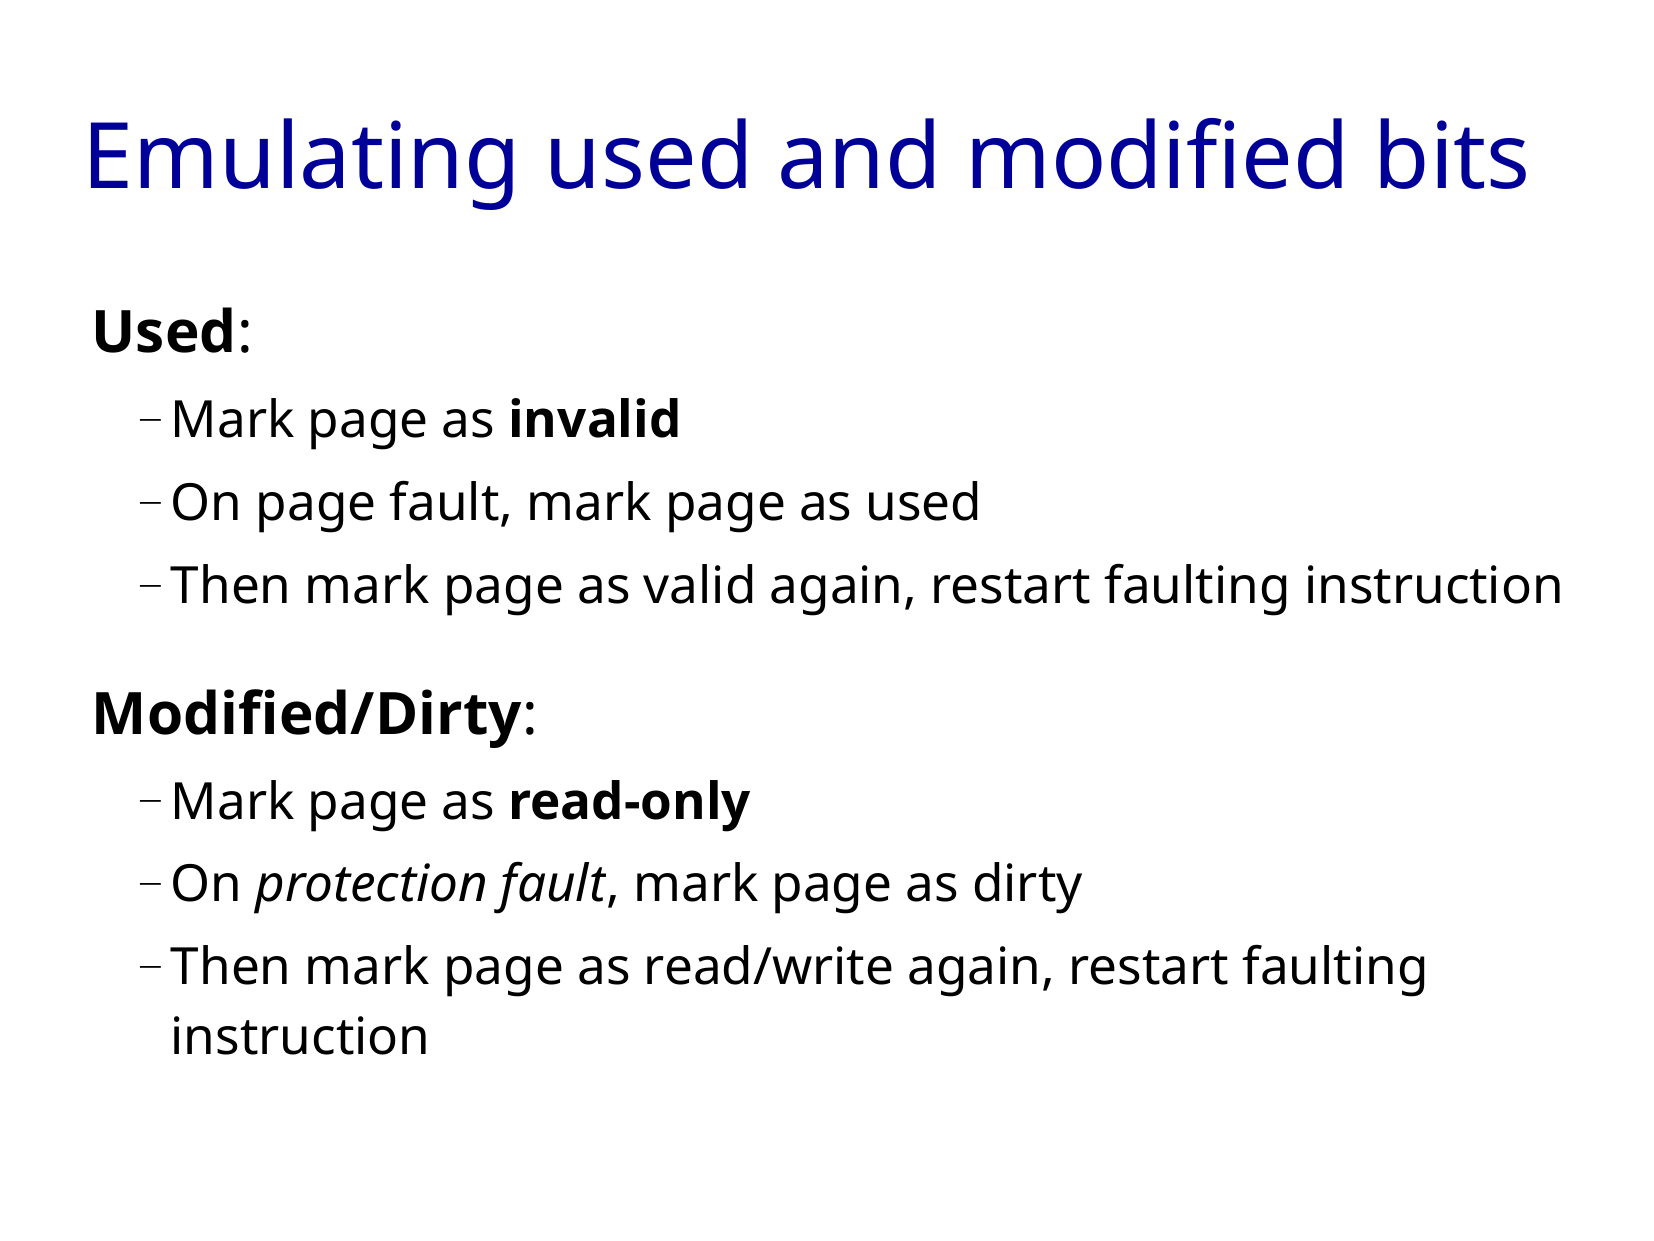

# Emulating used and modified bits
Used:
Mark page as invalid
On page fault, mark page as used
Then mark page as valid again, restart faulting instruction
Modified/Dirty:
Mark page as read-only
On protection fault, mark page as dirty
Then mark page as read/write again, restart faulting instruction